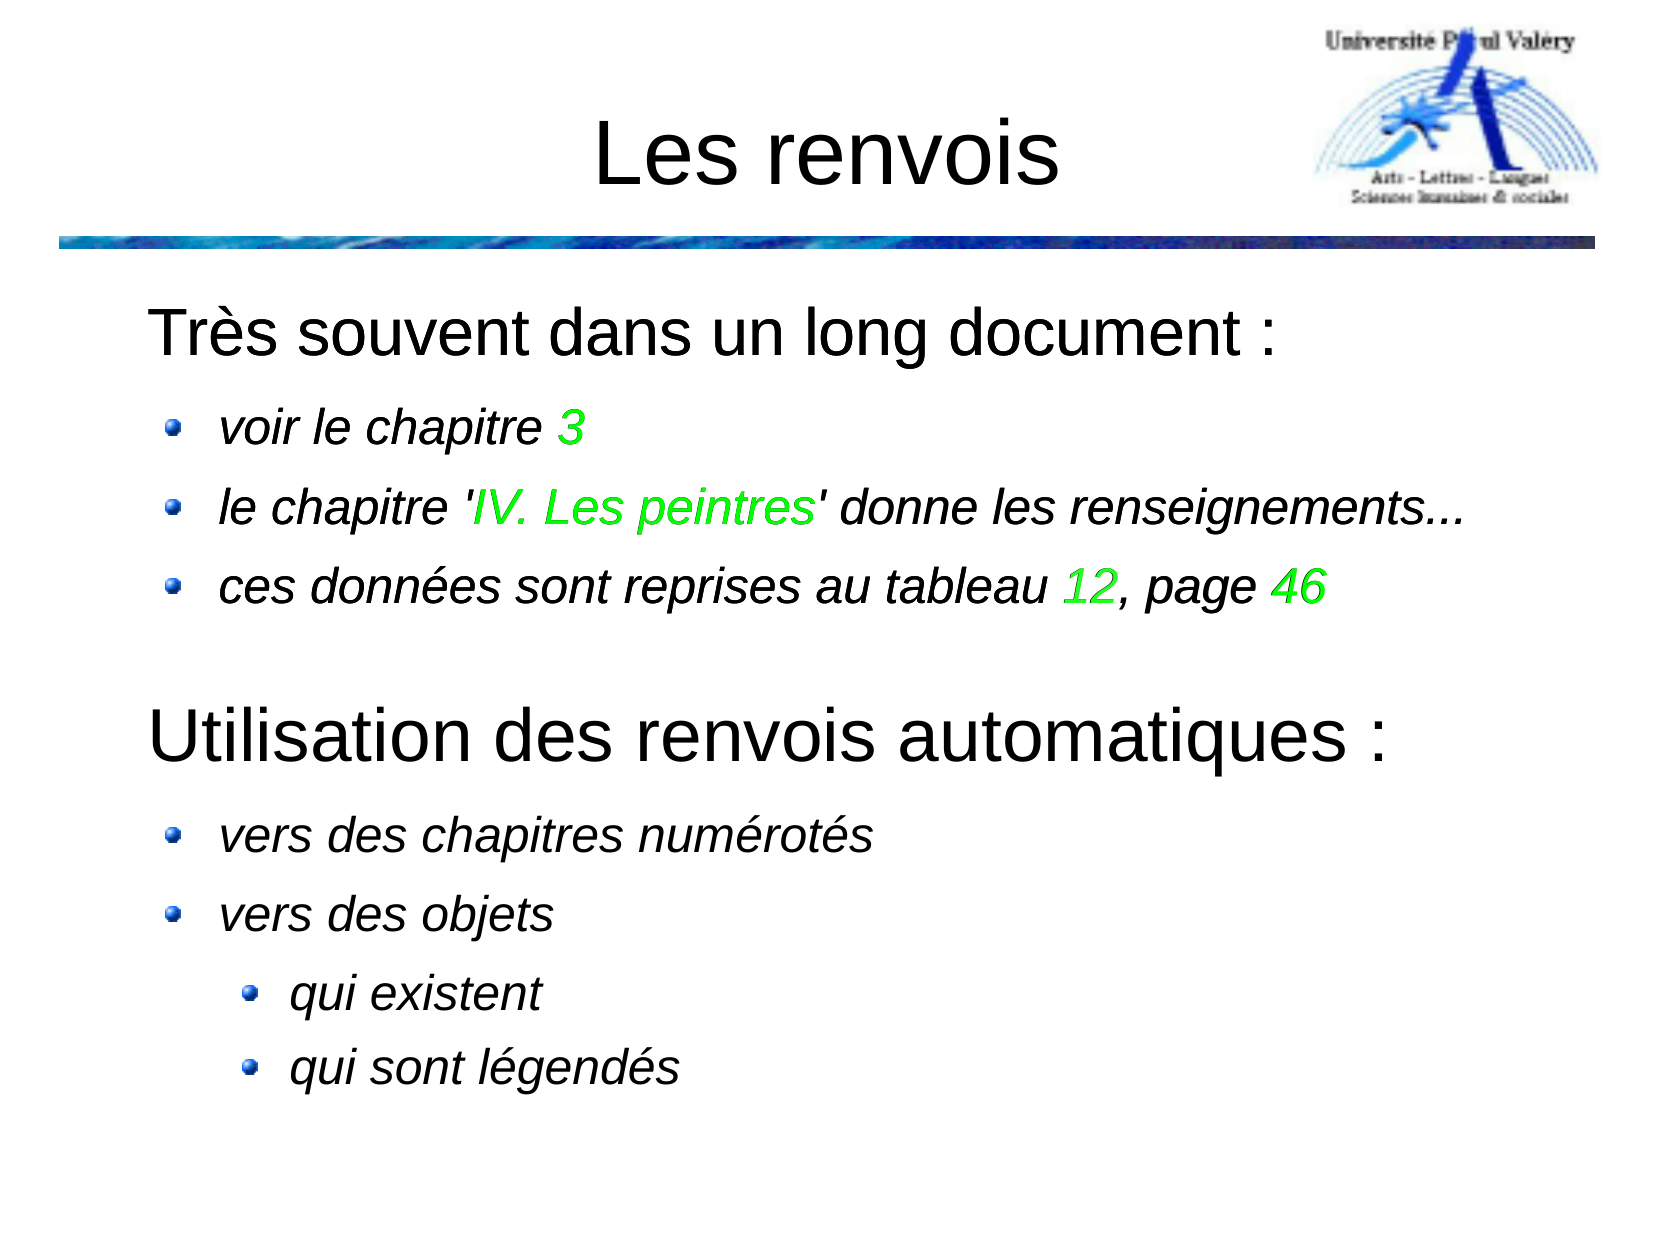

# Les renvois
Très souvent dans un long document :
voir le chapitre 3
le chapitre 'IV. Les peintres' donne les renseignements...
ces données sont reprises au tableau 12, page 46
Très souvent dans un long document :
voir le chapitre 3
le chapitre 'IV. Les peintres' donne les renseignements...
ces données sont reprises au tableau 12, page 46
Utilisation des renvois automatiques :
vers des chapitres numérotés
vers des objets
qui existent
qui sont légendés